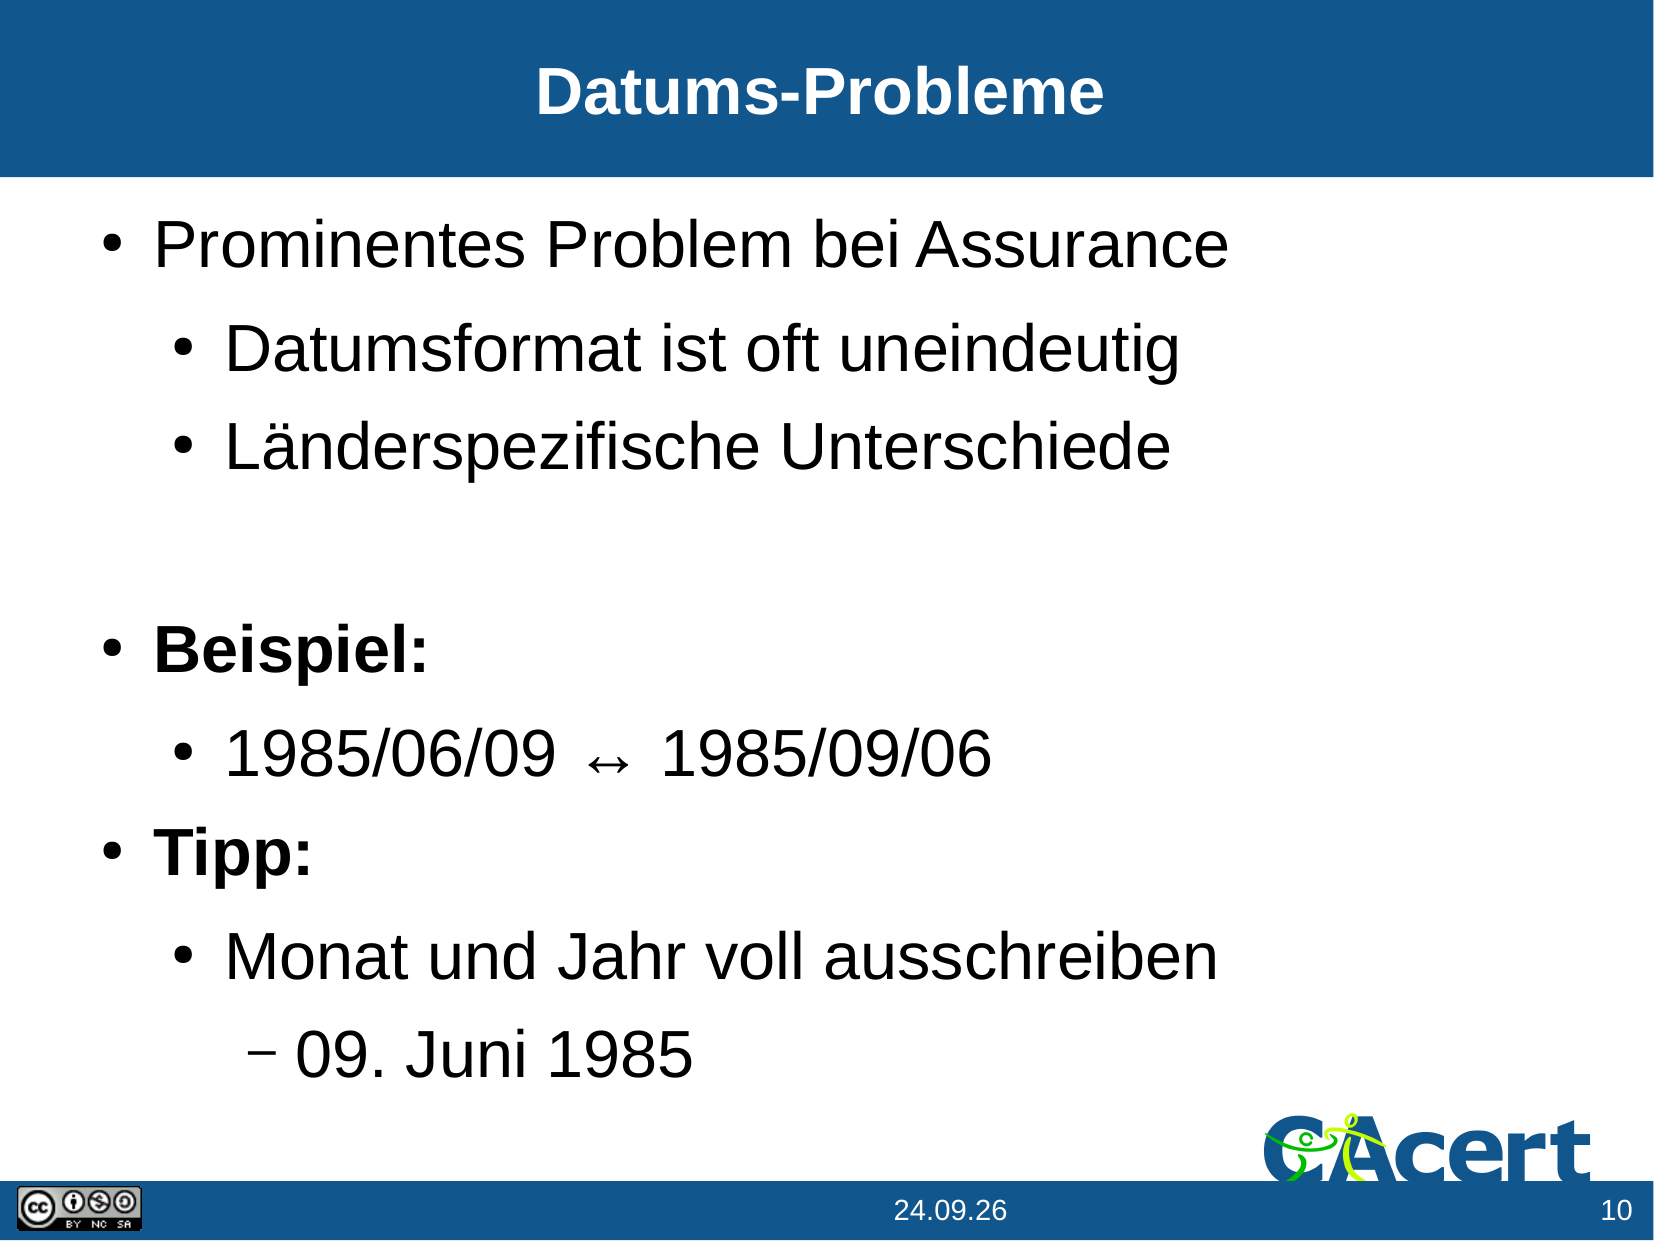

# Datums-Probleme
Prominentes Problem bei Assurance
Datumsformat ist oft uneindeutig
Länderspezifische Unterschiede
Beispiel:
1985/06/09 ↔ 1985/09/06
Tipp:
Monat und Jahr voll ausschreiben
09. Juni 1985